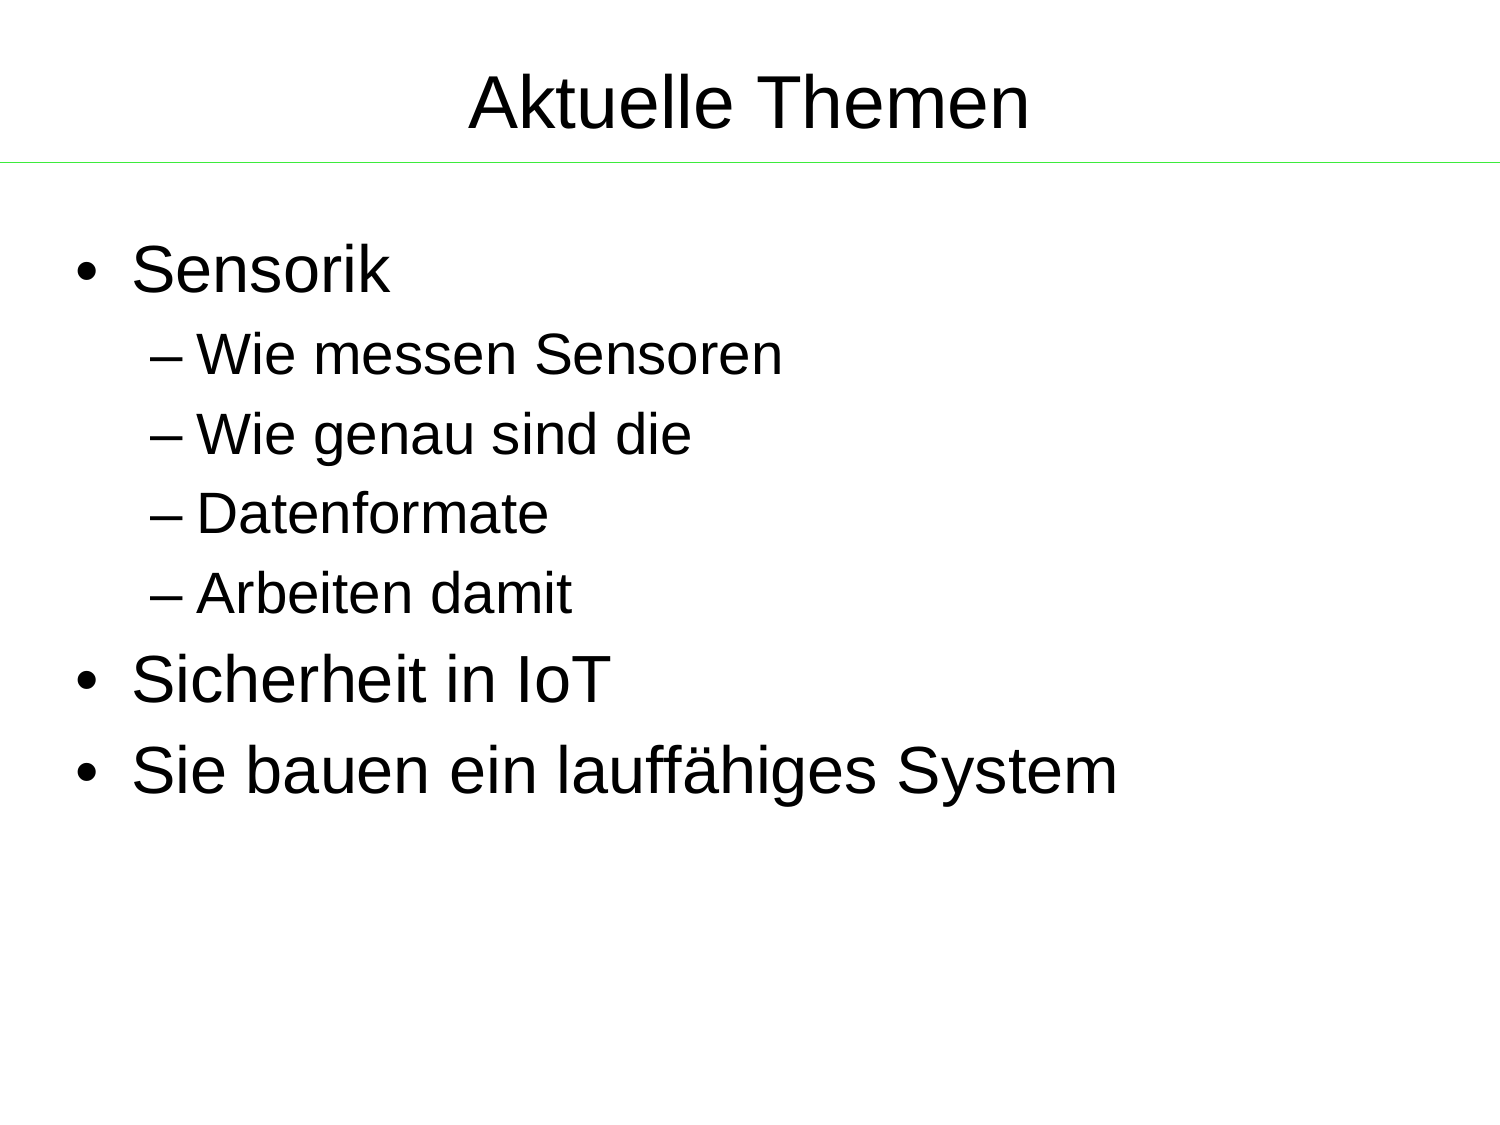

# Aktuelle Themen
Sensorik
Wie messen Sensoren
Wie genau sind die
Datenformate
Arbeiten damit
Sicherheit in IoT
Sie bauen ein lauffähiges System